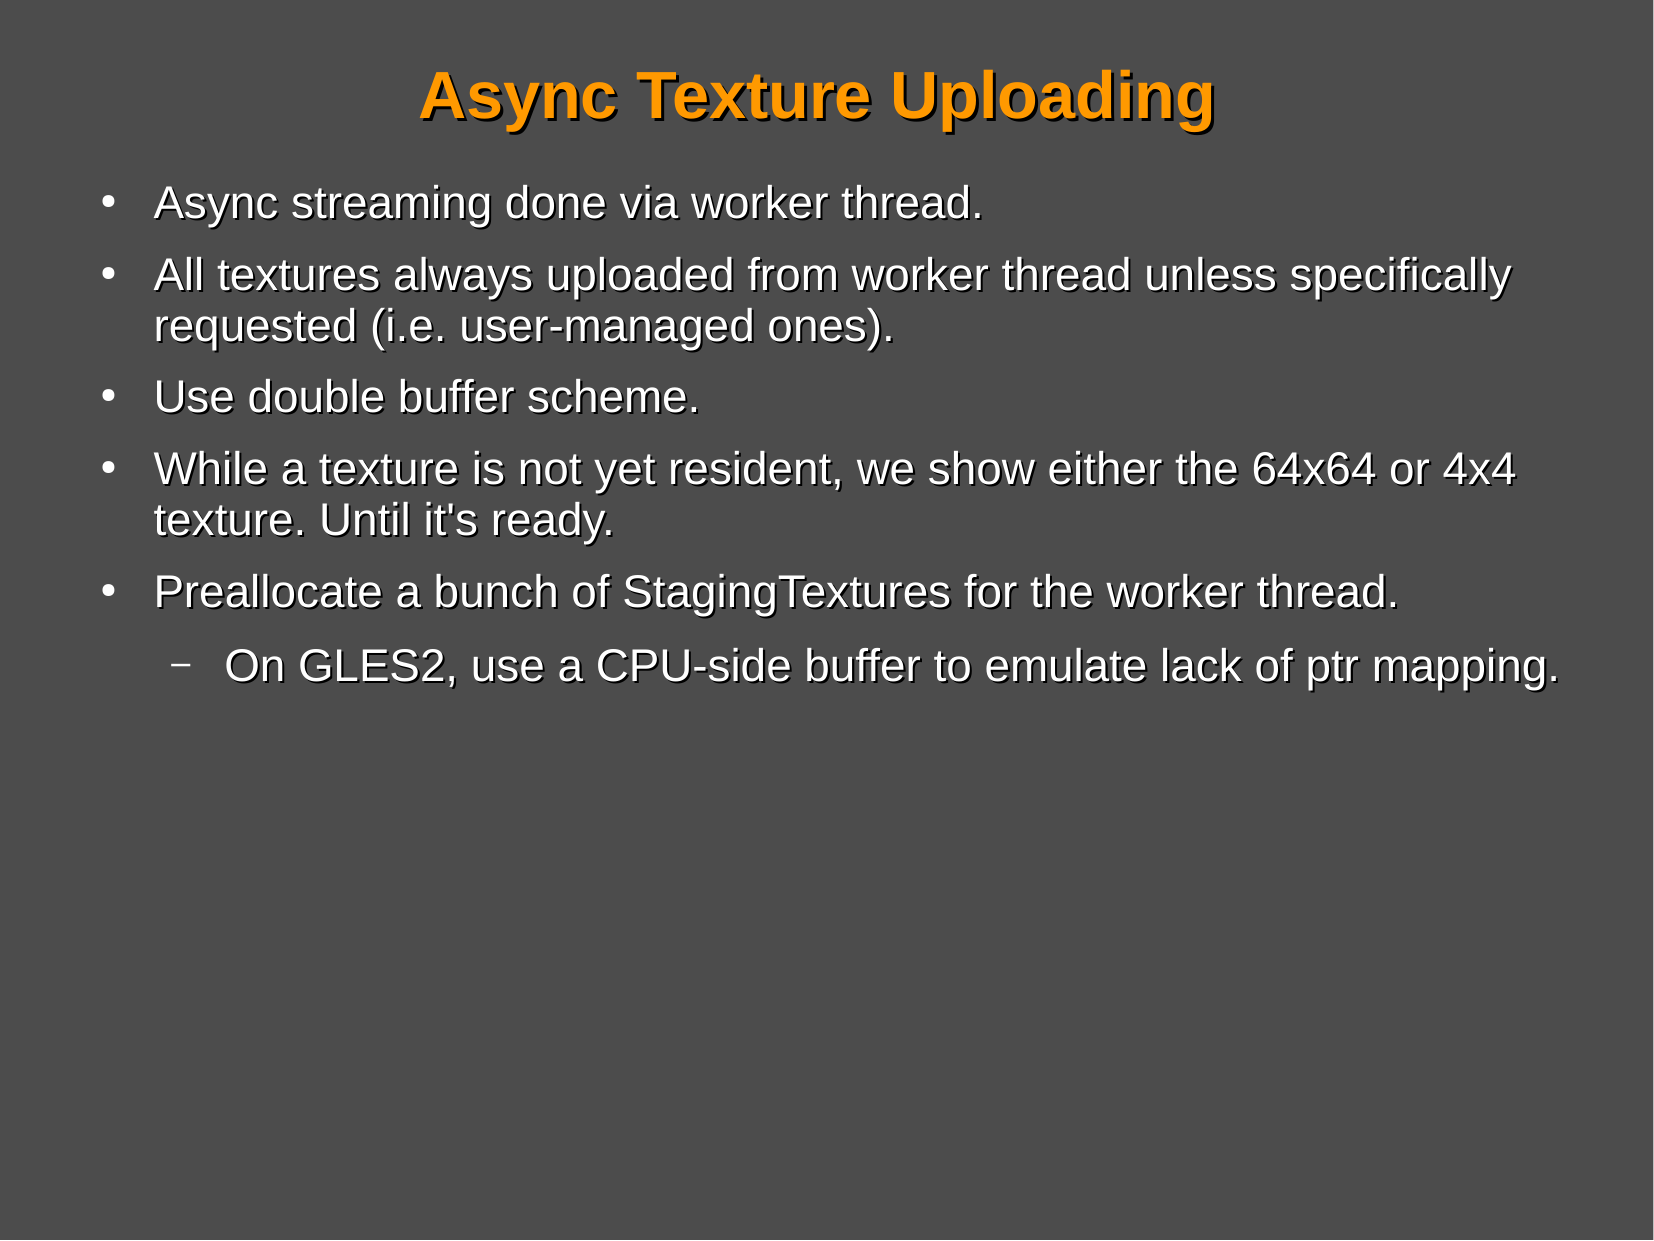

# Async Texture Uploading
Async streaming done via worker thread.
All textures always uploaded from worker thread unless specifically requested (i.e. user-managed ones).
Use double buffer scheme.
While a texture is not yet resident, we show either the 64x64 or 4x4 texture. Until it's ready.
Preallocate a bunch of StagingTextures for the worker thread.
On GLES2, use a CPU-side buffer to emulate lack of ptr mapping.